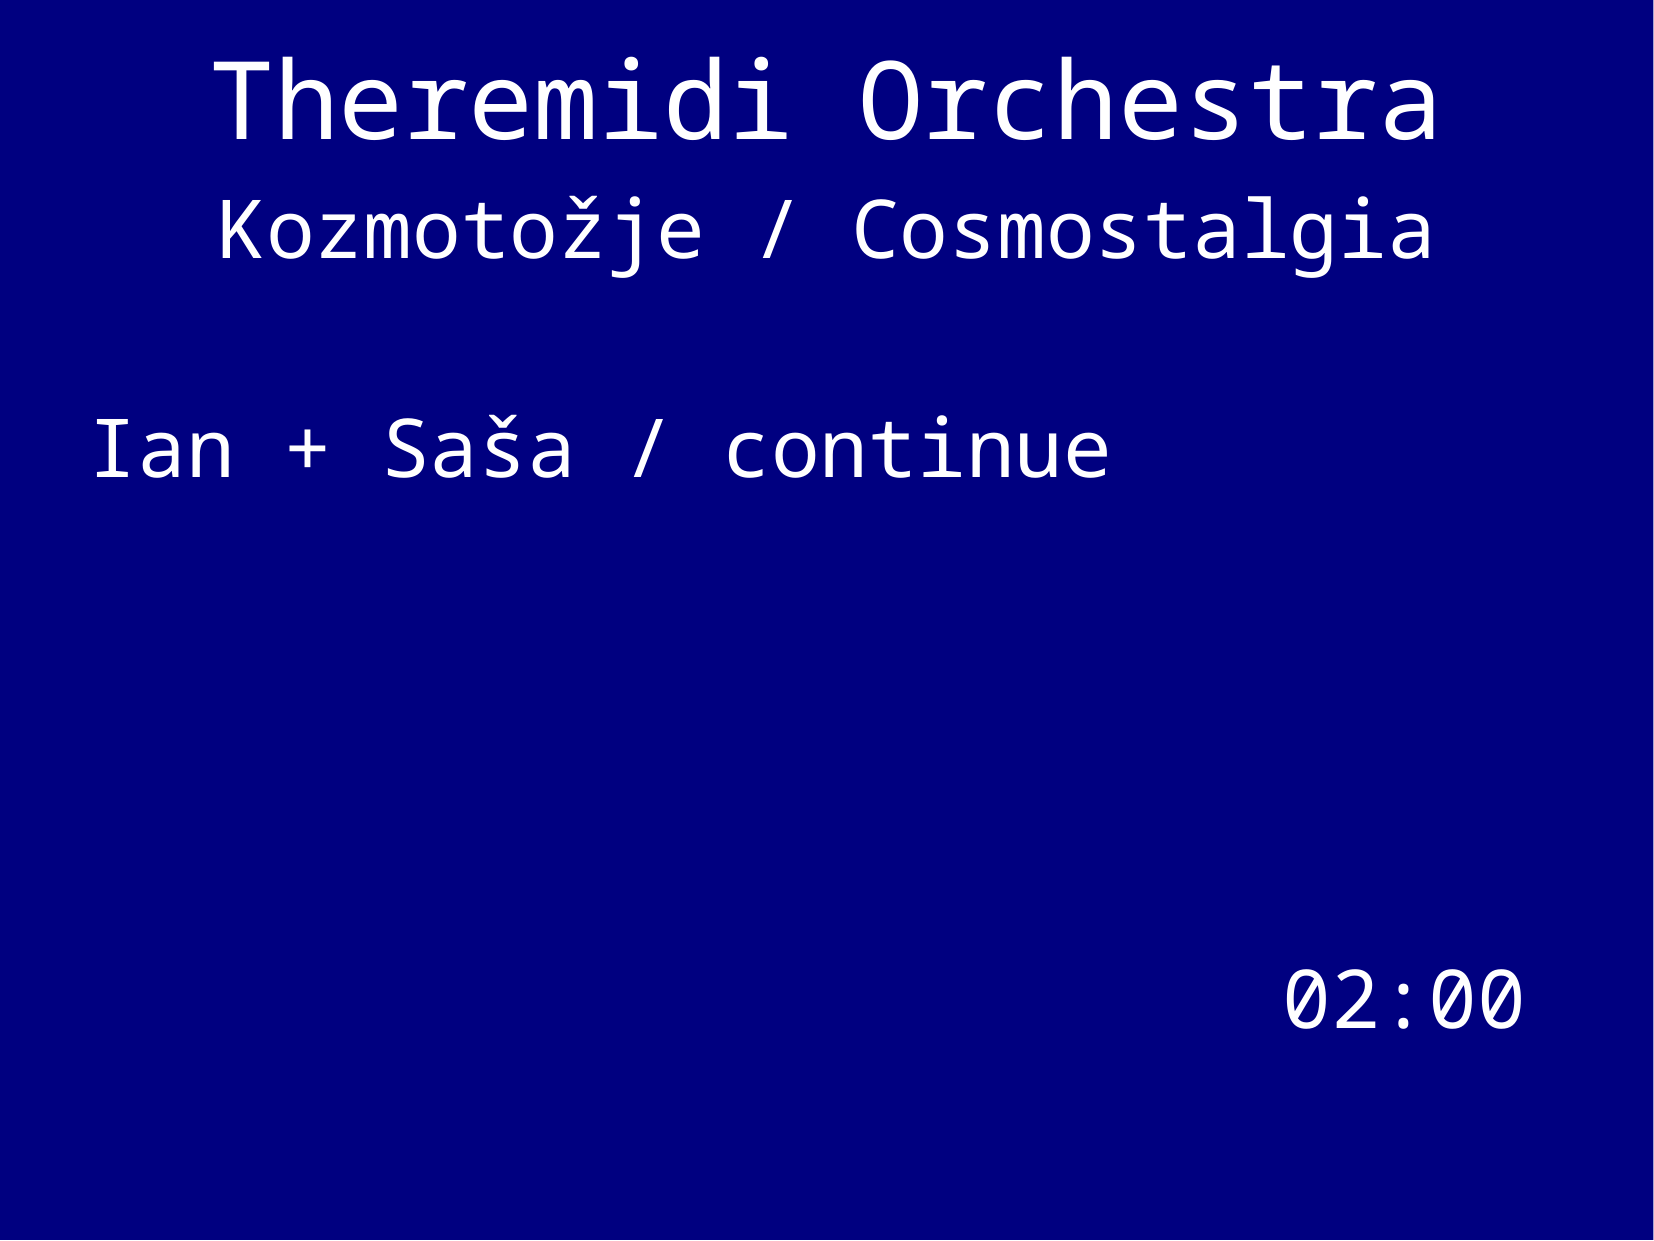

# Theremidi Orchestra Kozmotožje / Cosmostalgia
Ian + Saša / continue
02:00